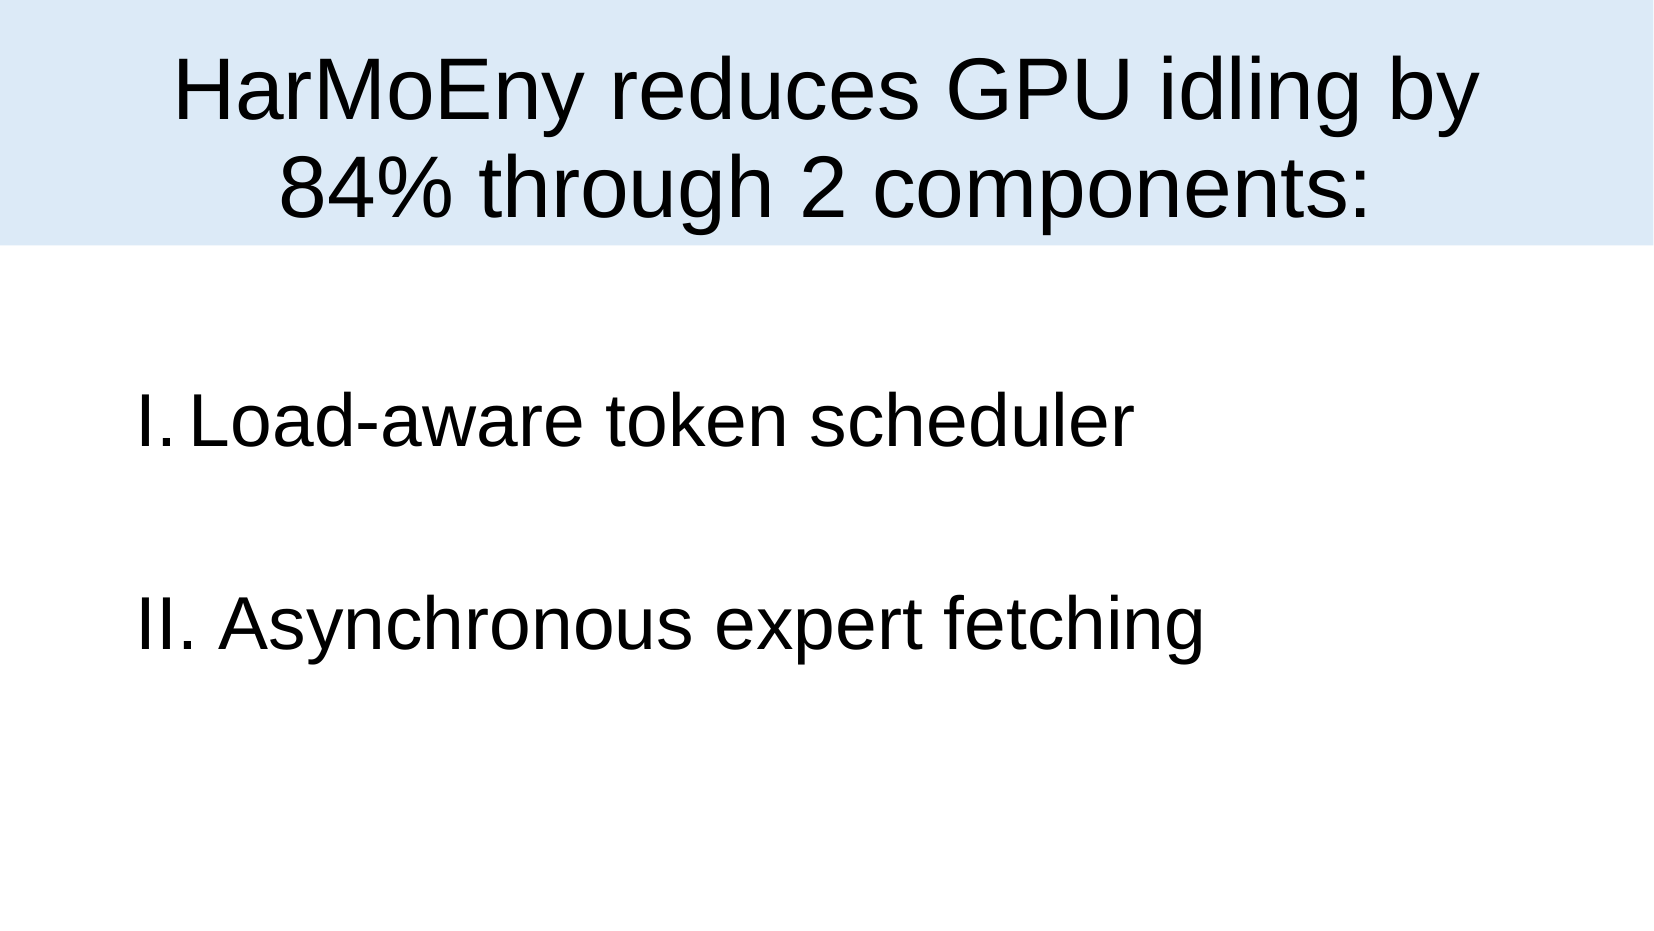

# HarMoEny reduces GPU idling by 84% through 2 components:
Load-aware token scheduler
 Asynchronous expert fetching